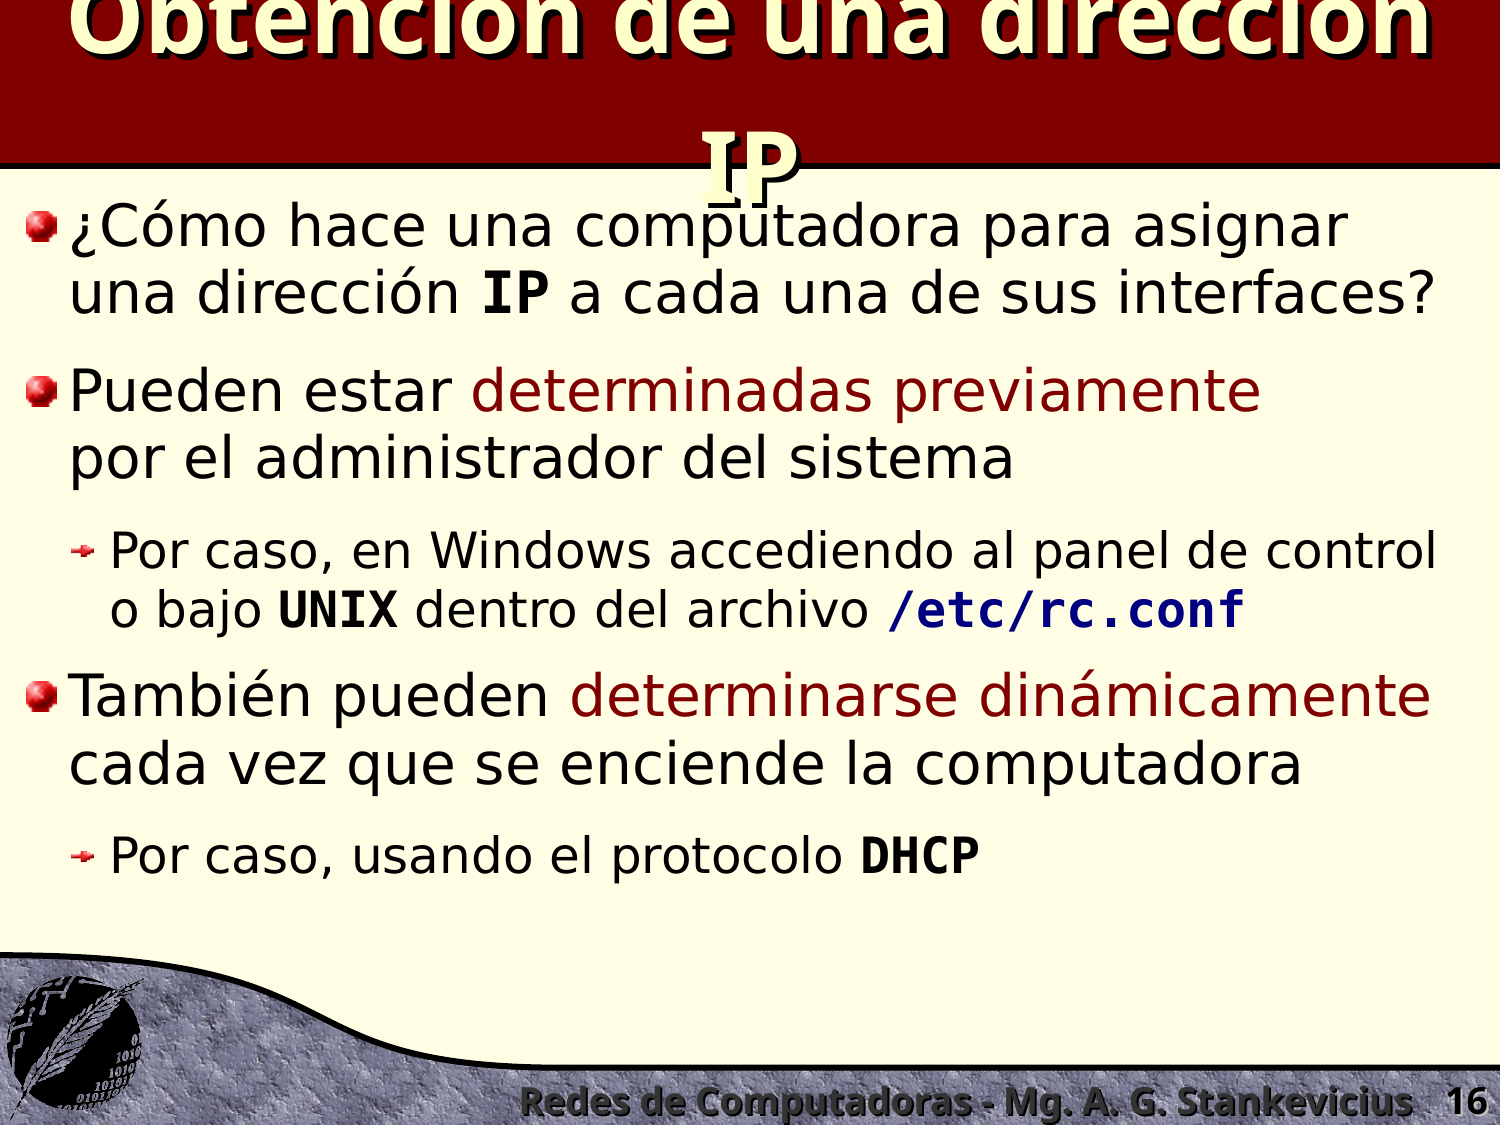

# Obtención de una dirección IP
¿Cómo hace una computadora para asignar
una dirección IP a cada una de sus interfaces?
Pueden estar determinadas previamente
por el administrador del sistema
Por caso, en Windows accediendo al panel de control o bajo UNIX dentro del archivo /etc/rc.conf
También pueden determinarse dinámicamente cada vez que se enciende la computadora
Por caso, usando el protocolo DHCP
16